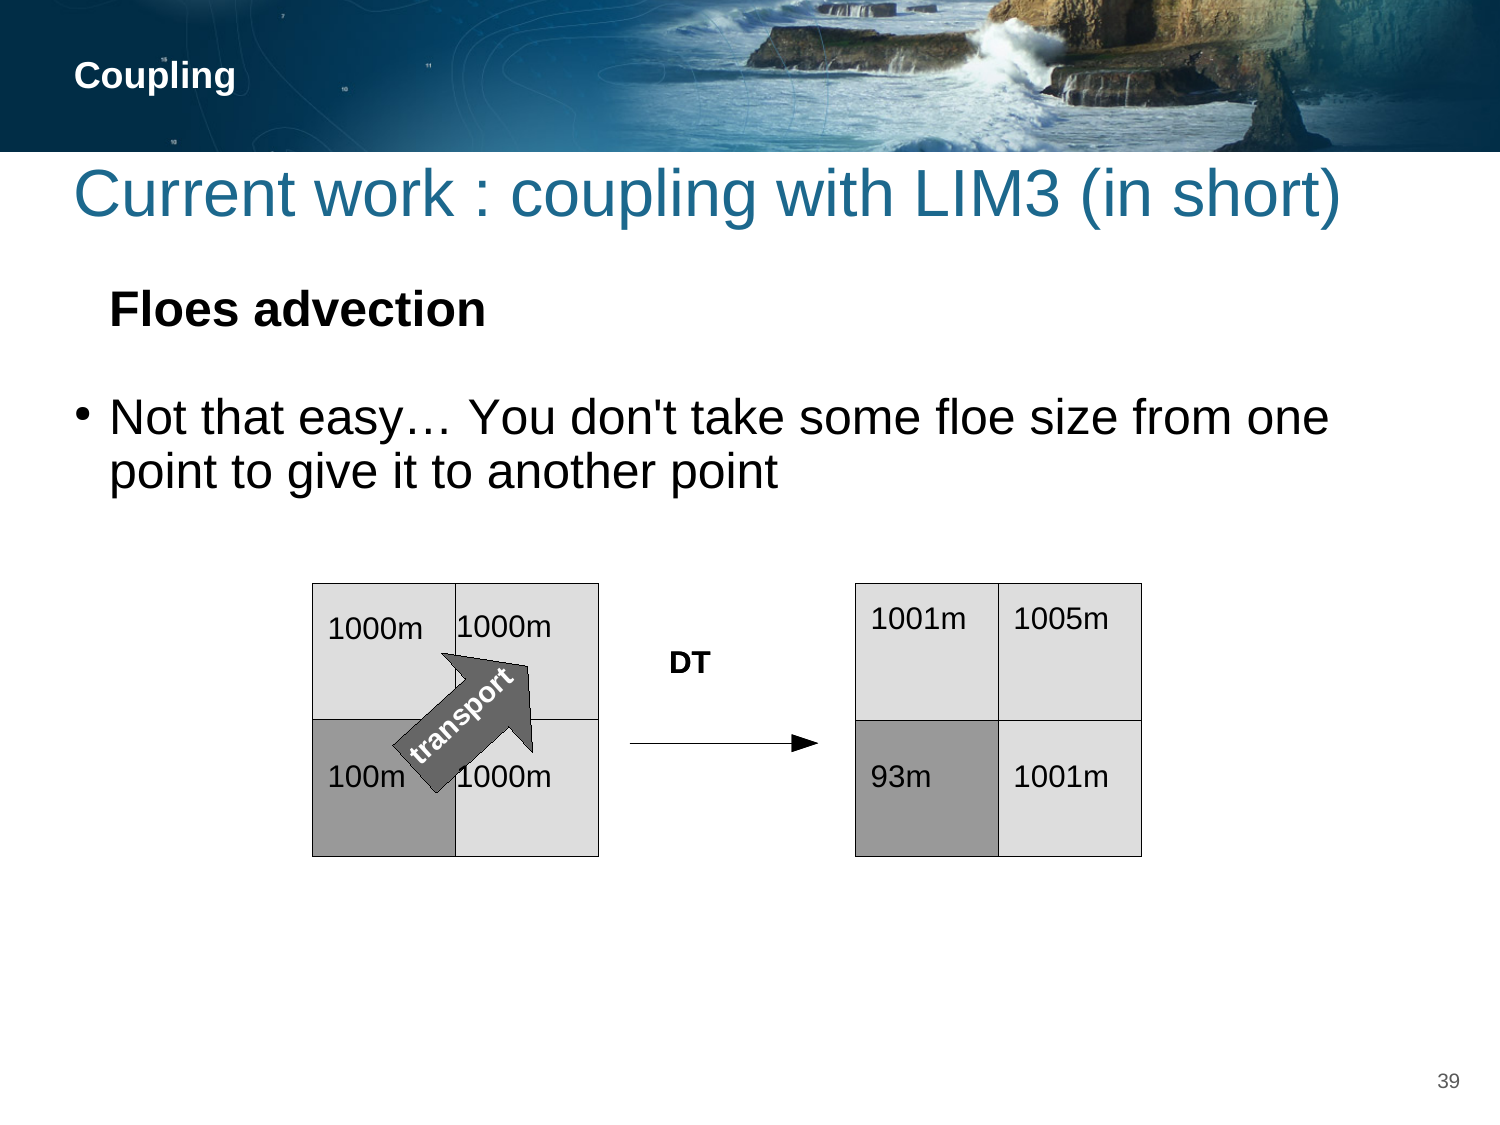

Coupling
# Current work : coupling with LIM3 (in short)
Floes advection
Not that easy… You don't take some floe size from one point to give it to another point
1000m
1000m
1001m
1005m
1000m
1000m
transport
DT
DT
1000m
100m
1000m
100m
93m
1001m